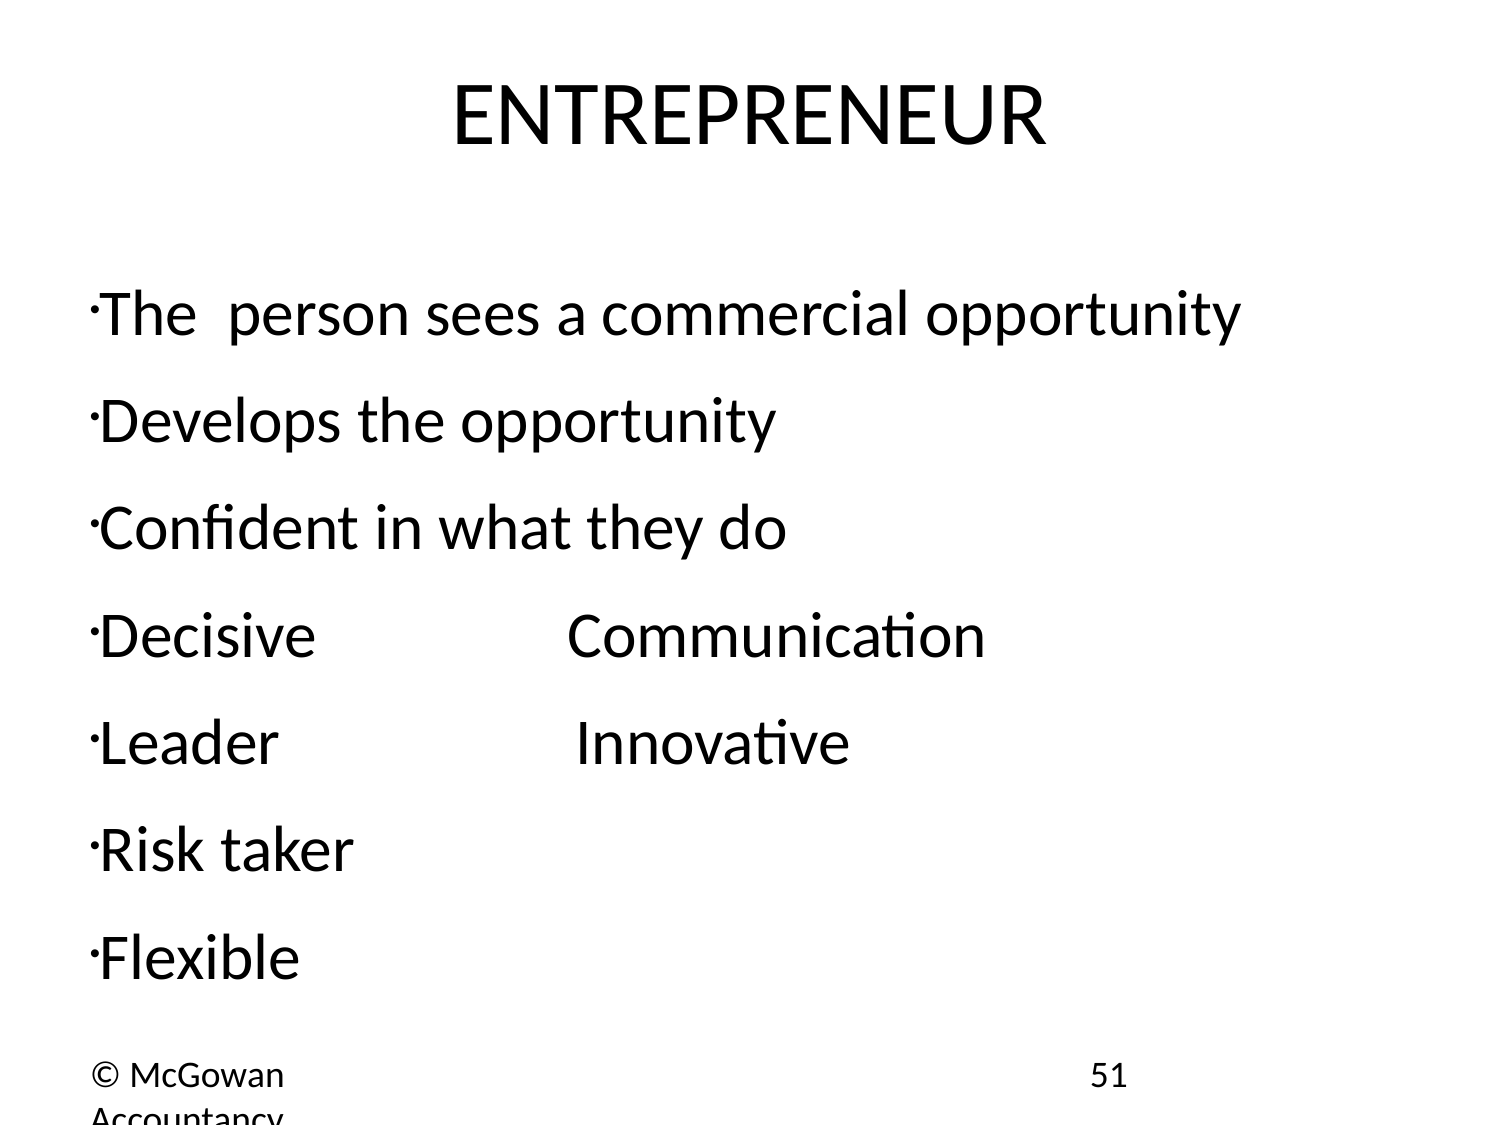

# ENTREPRENEUR
The person sees a commercial opportunity
Develops the opportunity
Confident in what they do
Decisive Communication
Leader Innovative
Risk taker
Flexible
© McGowan Accountancy Services
51